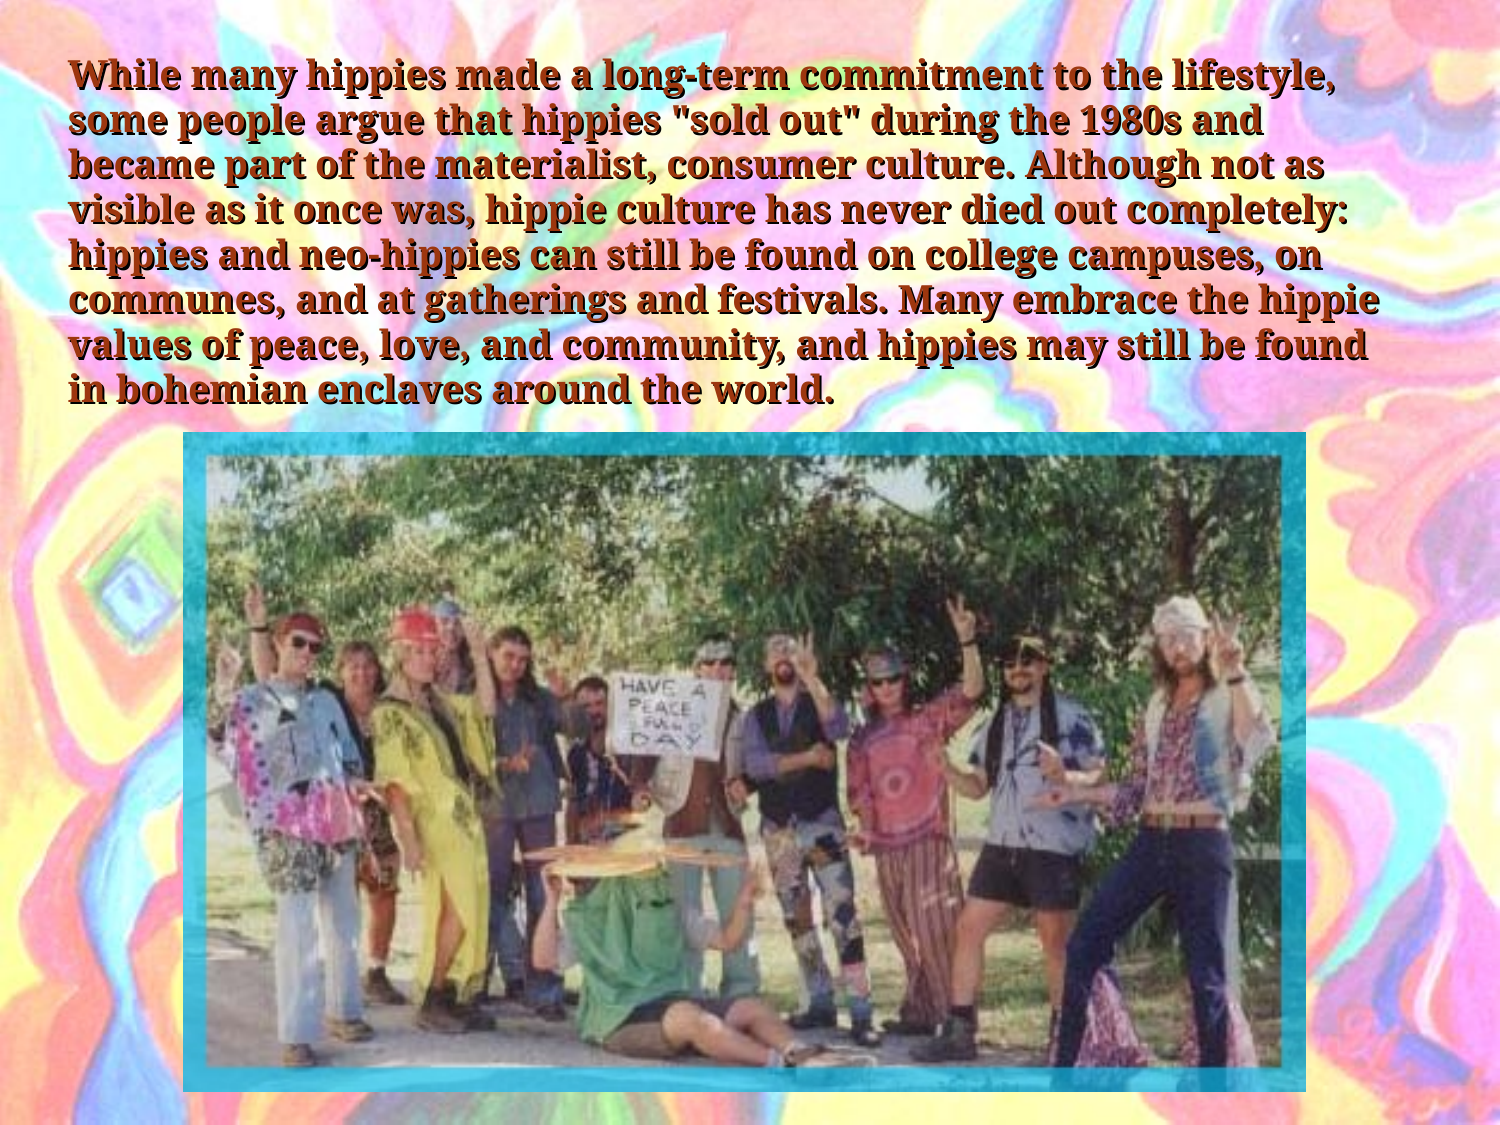

While many hippies made a long-term commitment to the lifestyle, some people argue that hippies "sold out" during the 1980s and became part of the materialist, consumer culture. Although not as visible as it once was, hippie culture has never died out completely: hippies and neo-hippies can still be found on college campuses, on communes, and at gatherings and festivals. Many embrace the hippie values of peace, love, and community, and hippies may still be found in bohemian enclaves around the world.